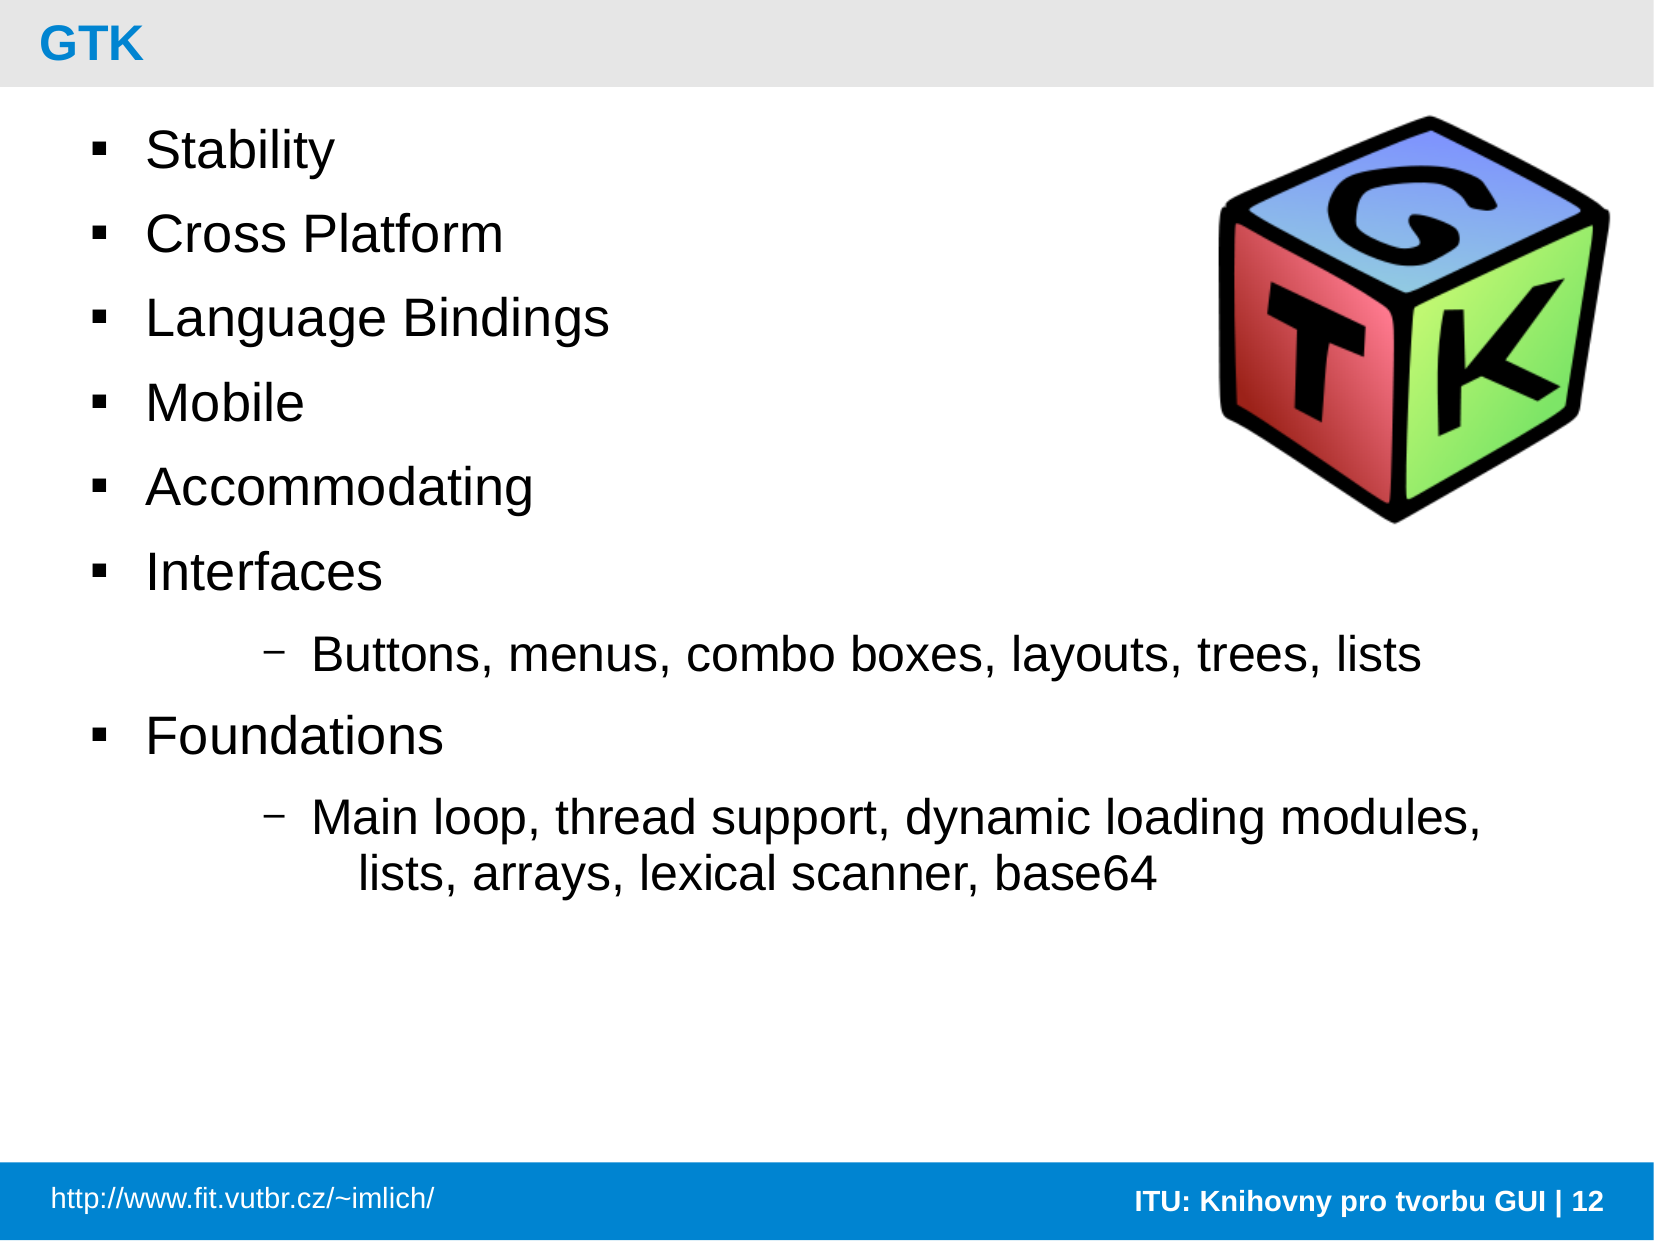

# GTK
Stability
Cross Platform
Language Bindings
Mobile
Accommodating
Interfaces
Buttons, menus, combo boxes, layouts, trees, lists
Foundations
Main loop, thread support, dynamic loading modules, lists, arrays, lexical scanner, base64